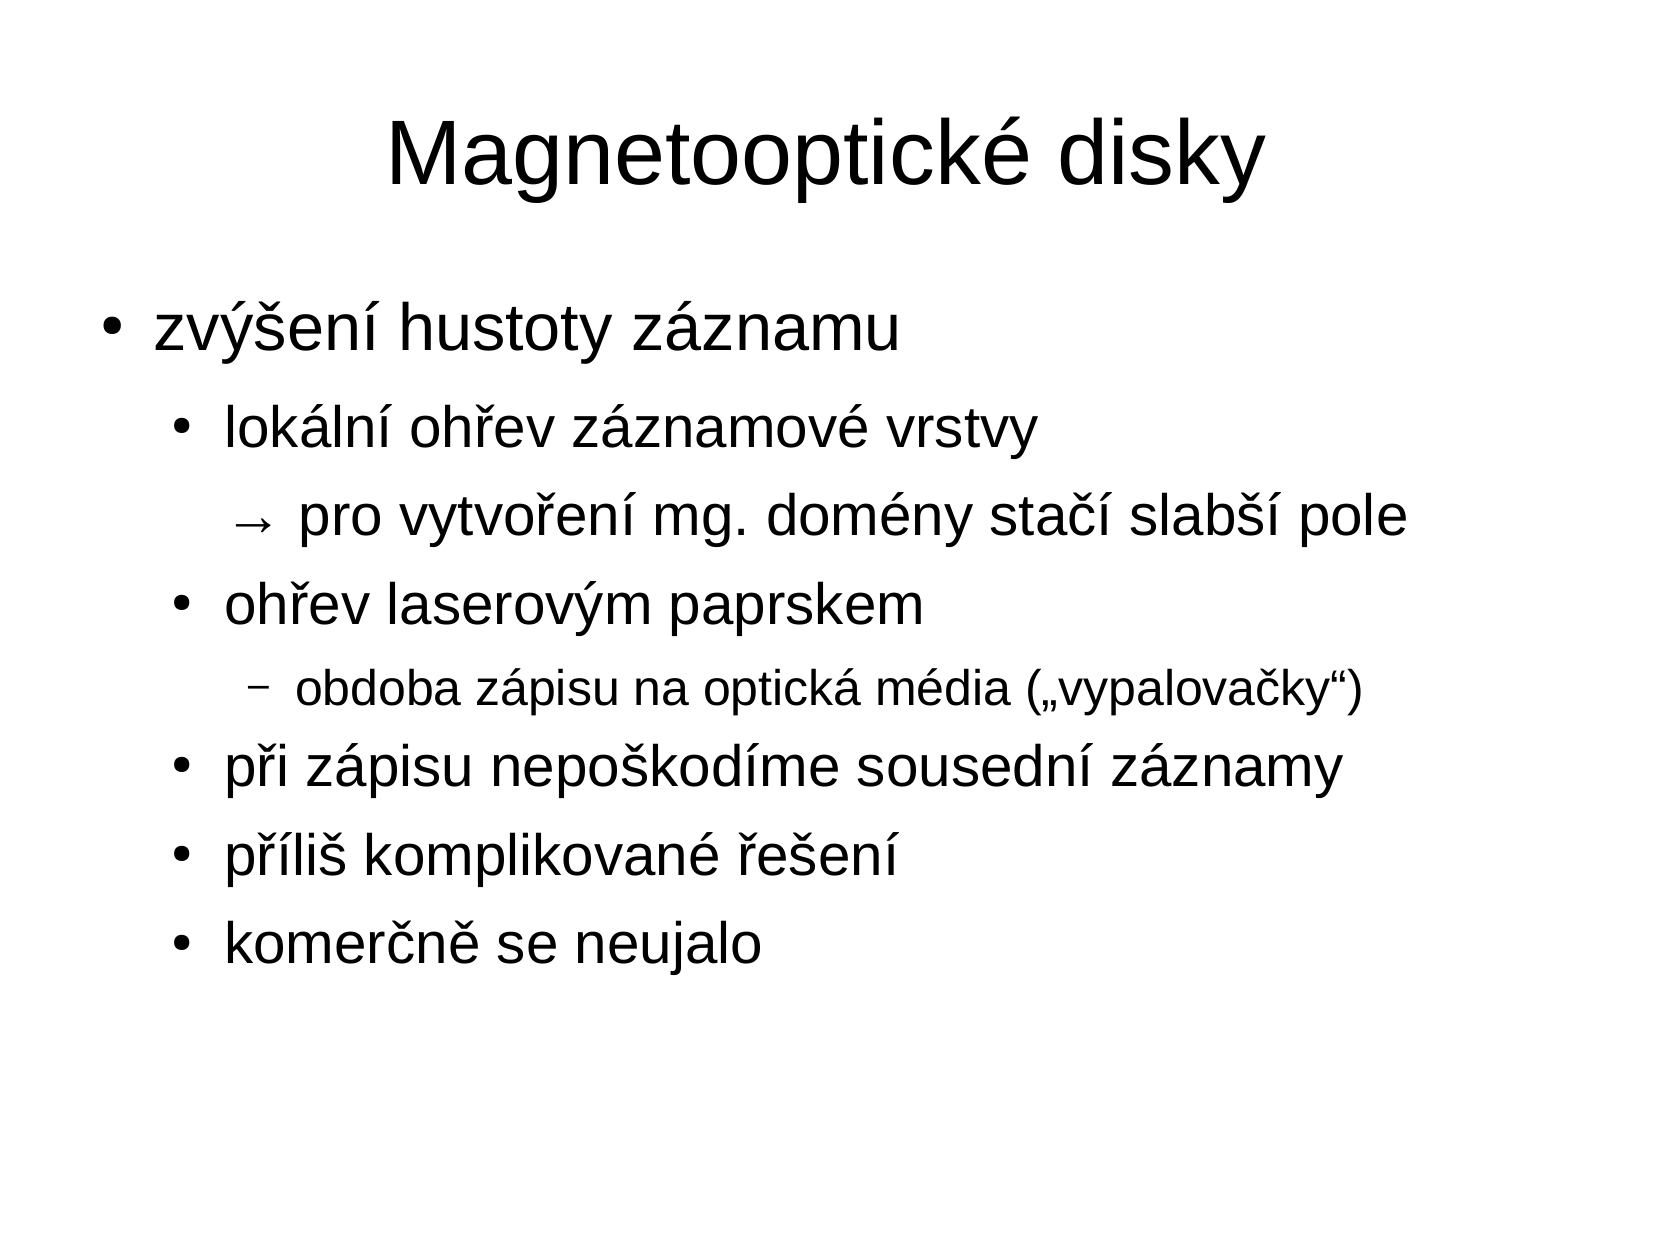

# Magnetooptické disky
zvýšení hustoty záznamu
lokální ohřev záznamové vrstvy
→ pro vytvoření mg. domény stačí slabší pole
ohřev laserovým paprskem
obdoba zápisu na optická média („vypalovačky“)
při zápisu nepoškodíme sousední záznamy
příliš komplikované řešení
komerčně se neujalo